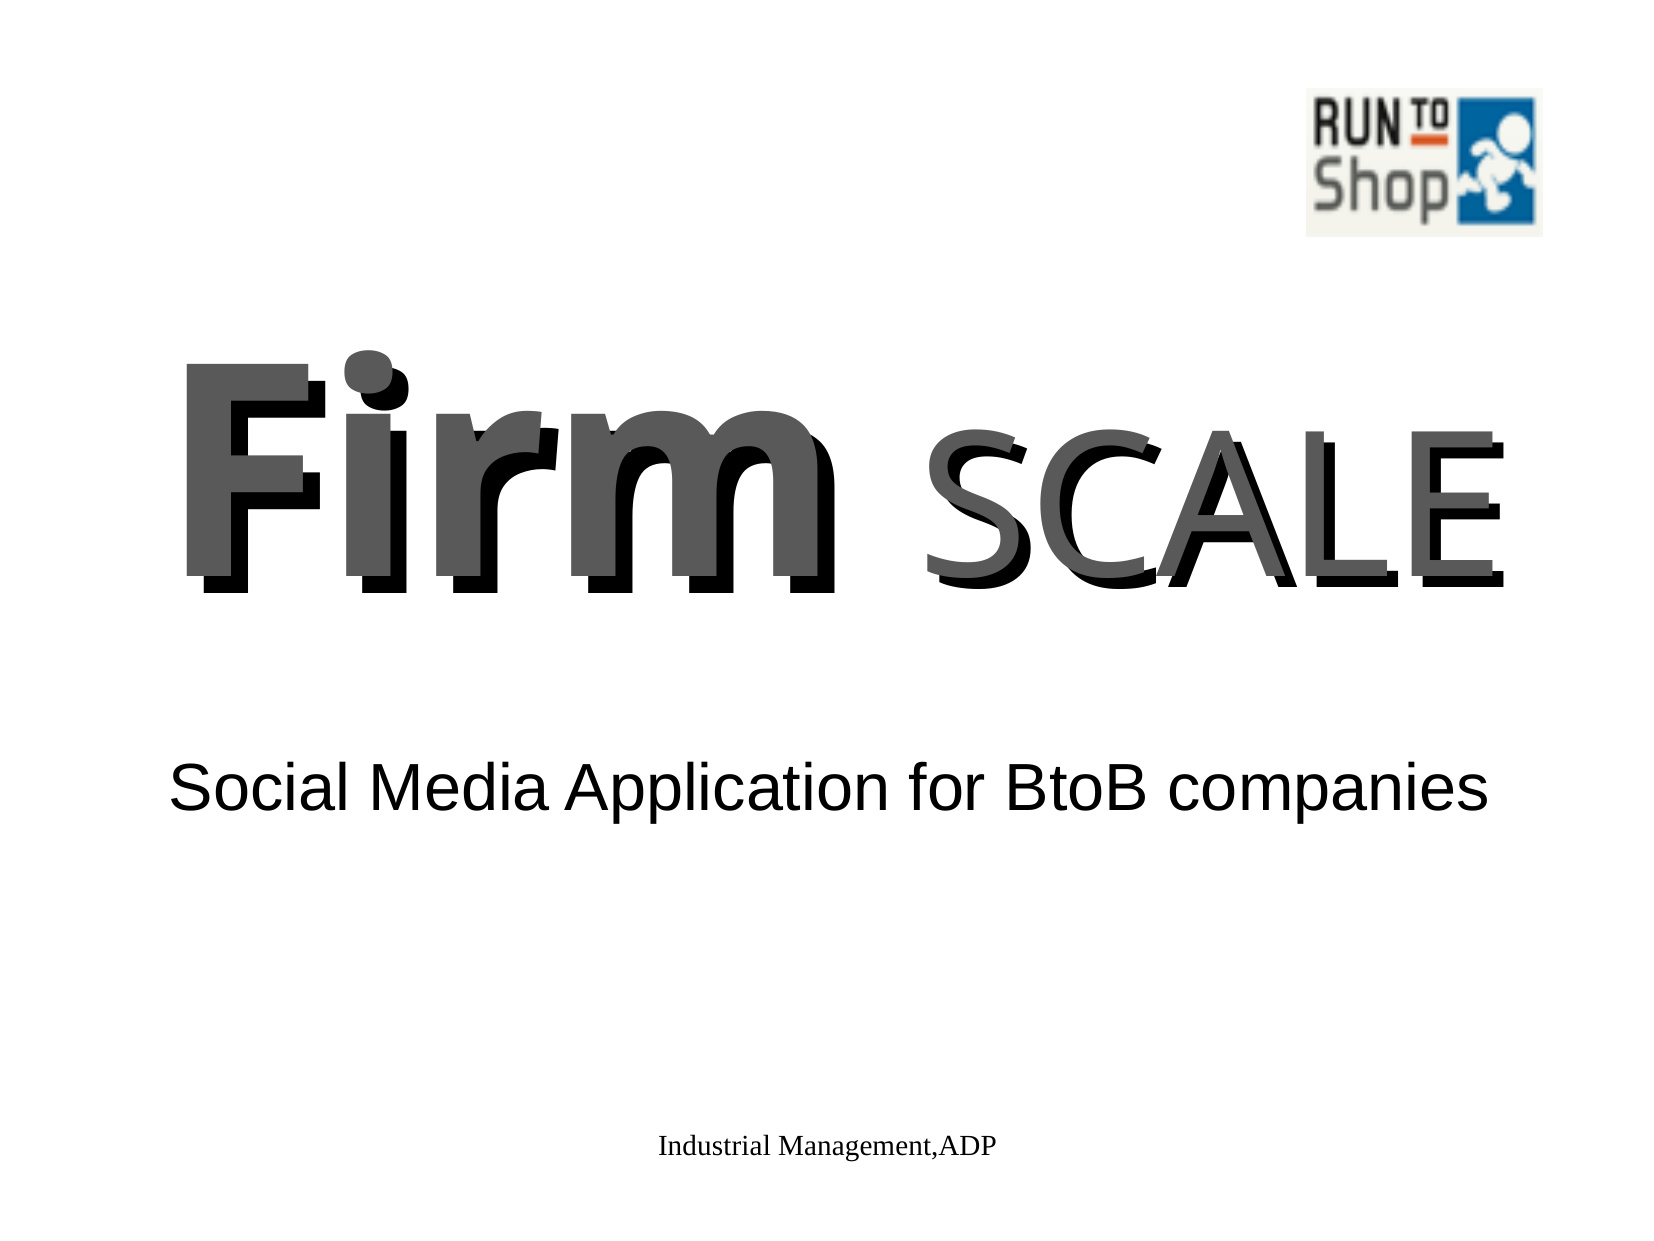

# Firm SCALE
Social Media Application for BtoB companies
Industrial Management,ADP